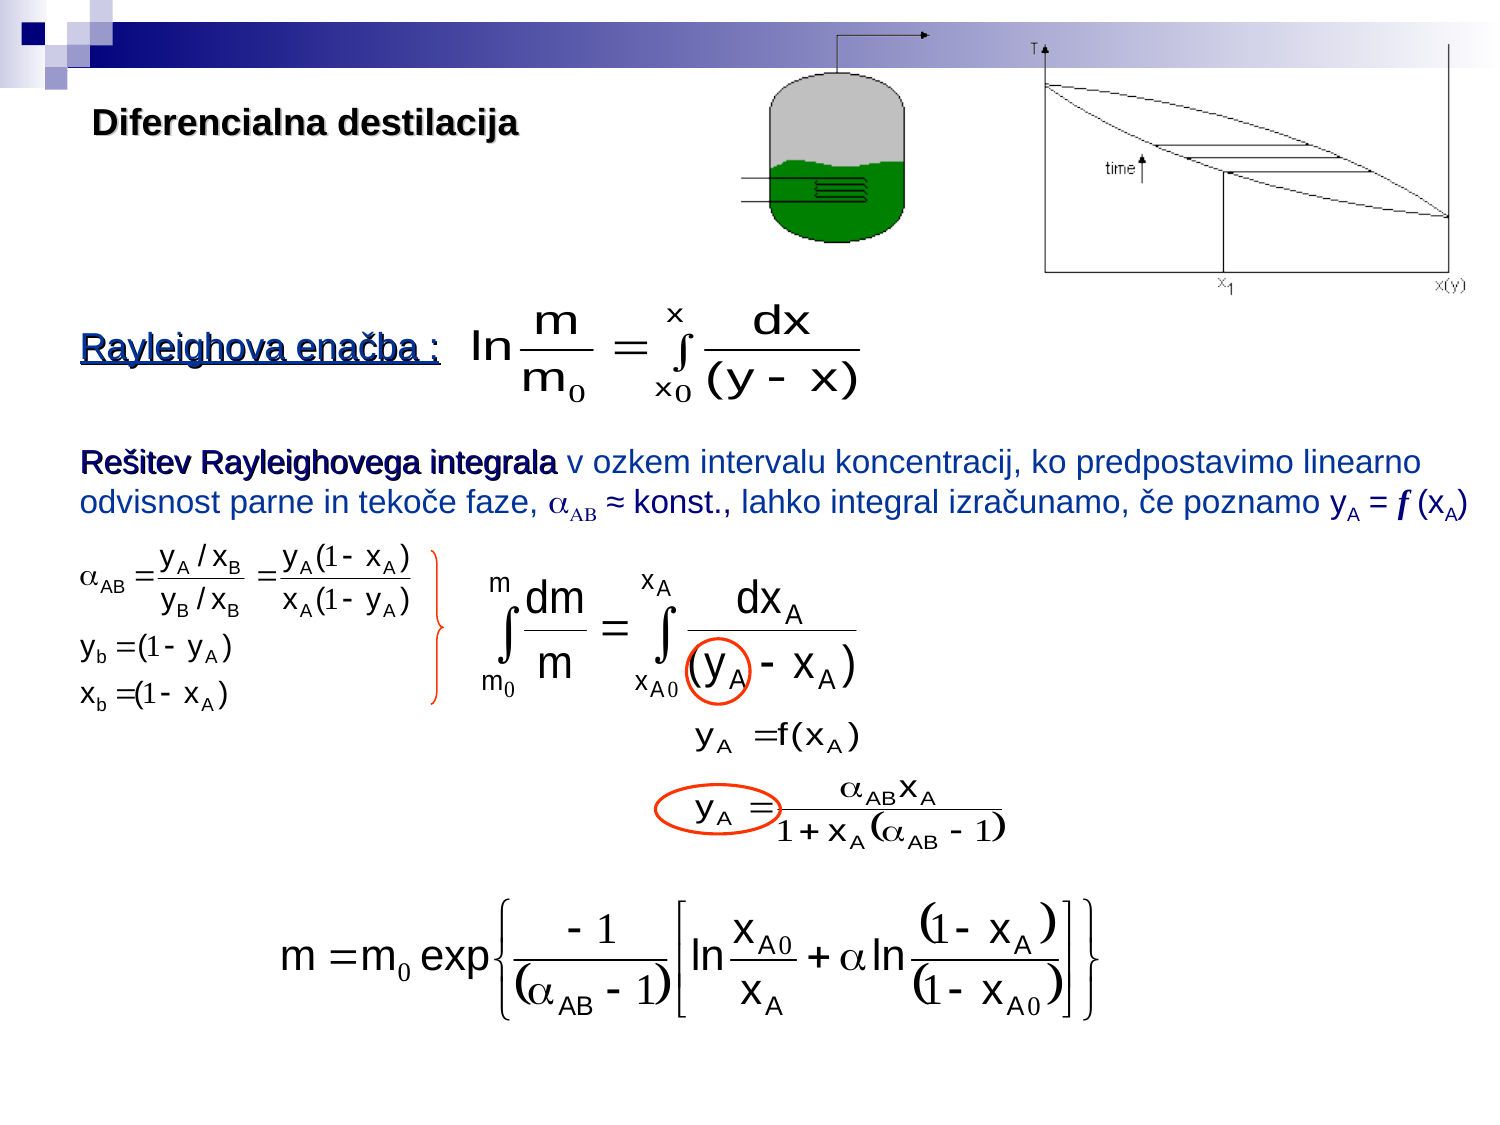

Diferencialna destilacija
Rayleighova enačba :
Rešitev Rayleighovega integrala v ozkem intervalu koncentracij, ko predpostavimo linearno odvisnost parne in tekoče faze,  ≈ konst., lahko integral izračunamo, če poznamo yA = f (xA)